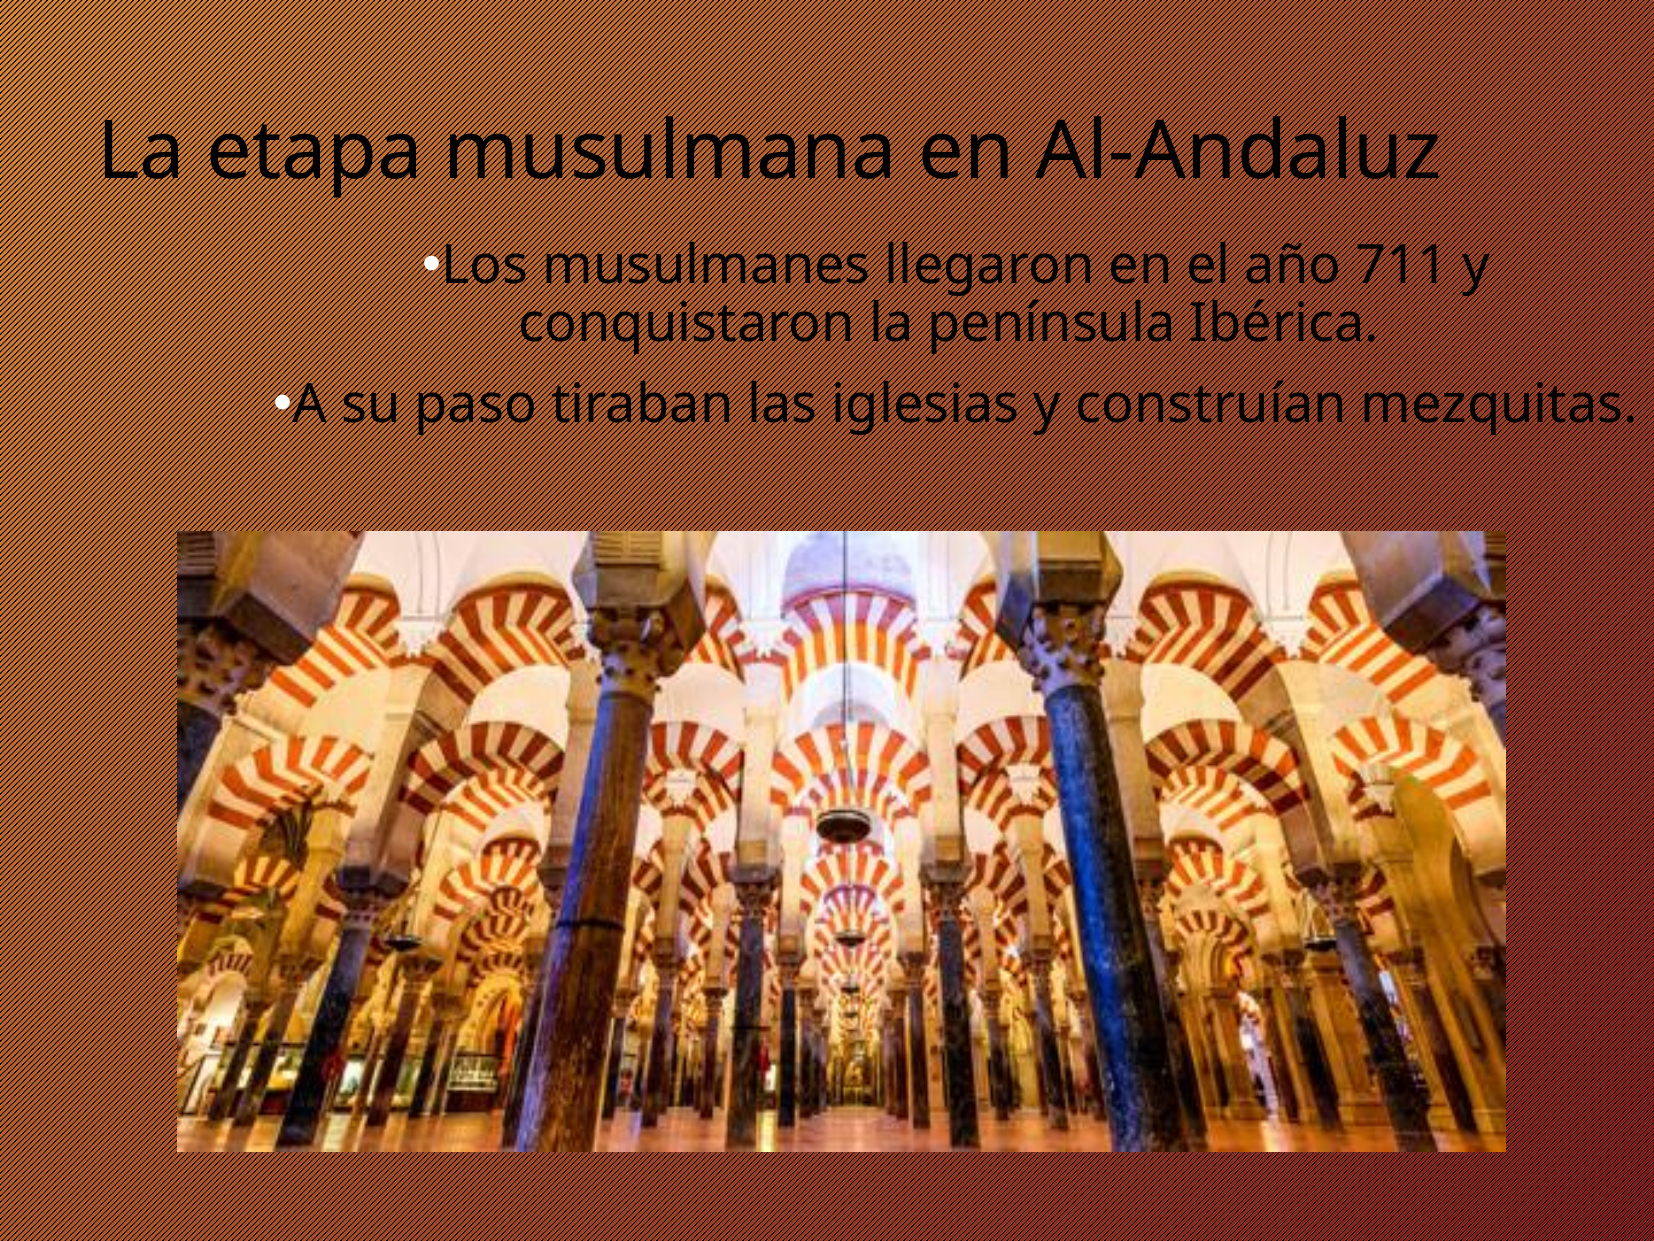

La etapa musulmana en Al-Andaluz
Los musulmanes llegaron en el año 711 y conquistaron la península Ibérica.
A su paso tiraban las iglesias y construían mezquitas.